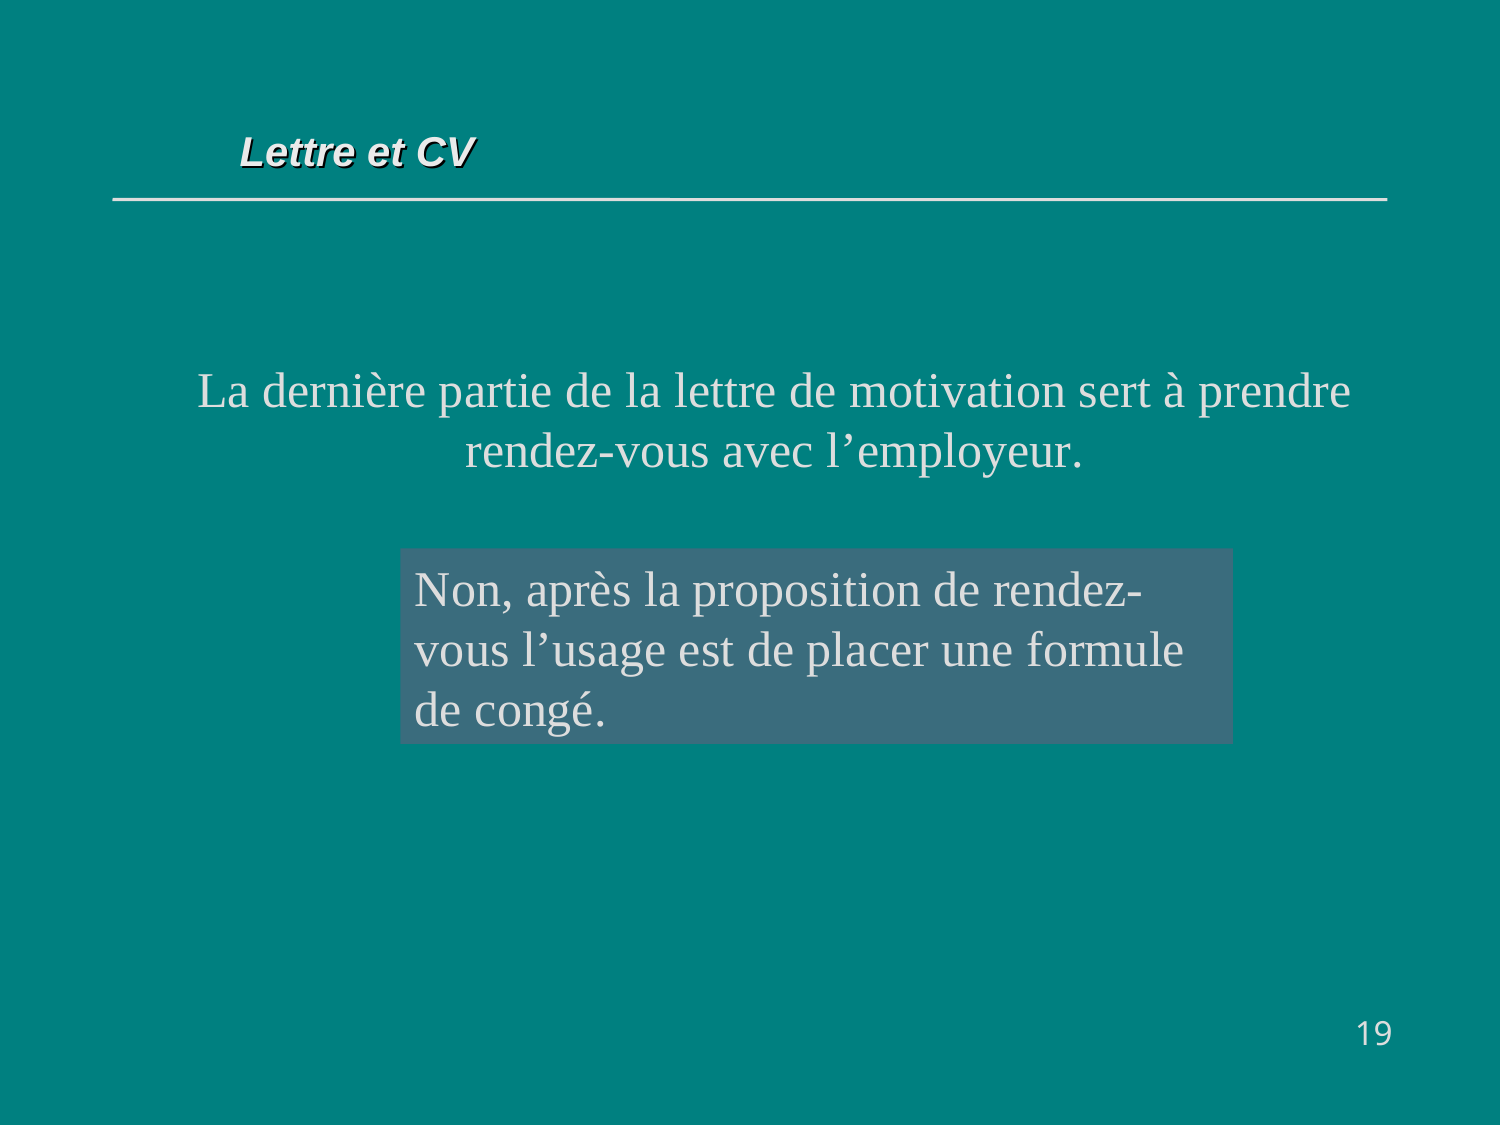

Lettre et CV
La dernière partie de la lettre de motivation sert à prendre rendez-vous avec l’employeur.
V/F
Non, après la proposition de rendez-vous l’usage est de placer une formule de congé.
19